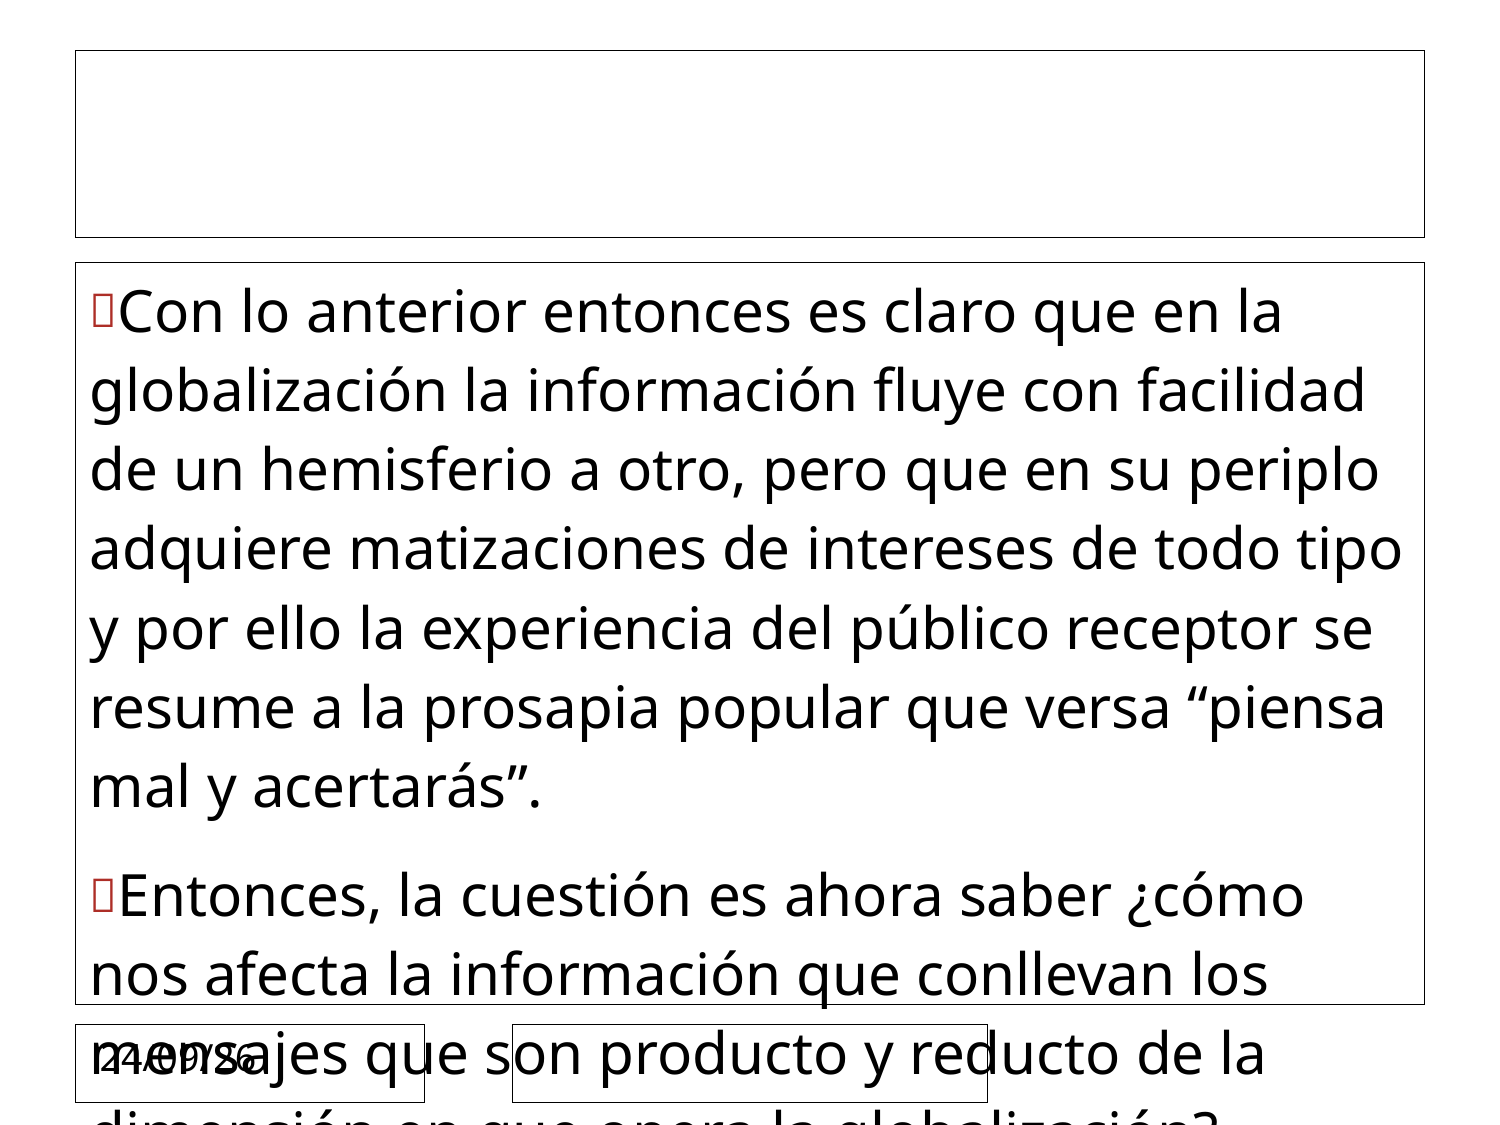

#
Con lo anterior entonces es claro que en la globalización la información fluye con facilidad de un hemisferio a otro, pero que en su periplo adquiere matizaciones de intereses de todo tipo y por ello la experiencia del público receptor se resume a la prosapia popular que versa “piensa mal y acertarás”.
Entonces, la cuestión es ahora saber ¿cómo nos afecta la información que conllevan los mensajes que son producto y reducto de la dimensión en que opera la globalización?